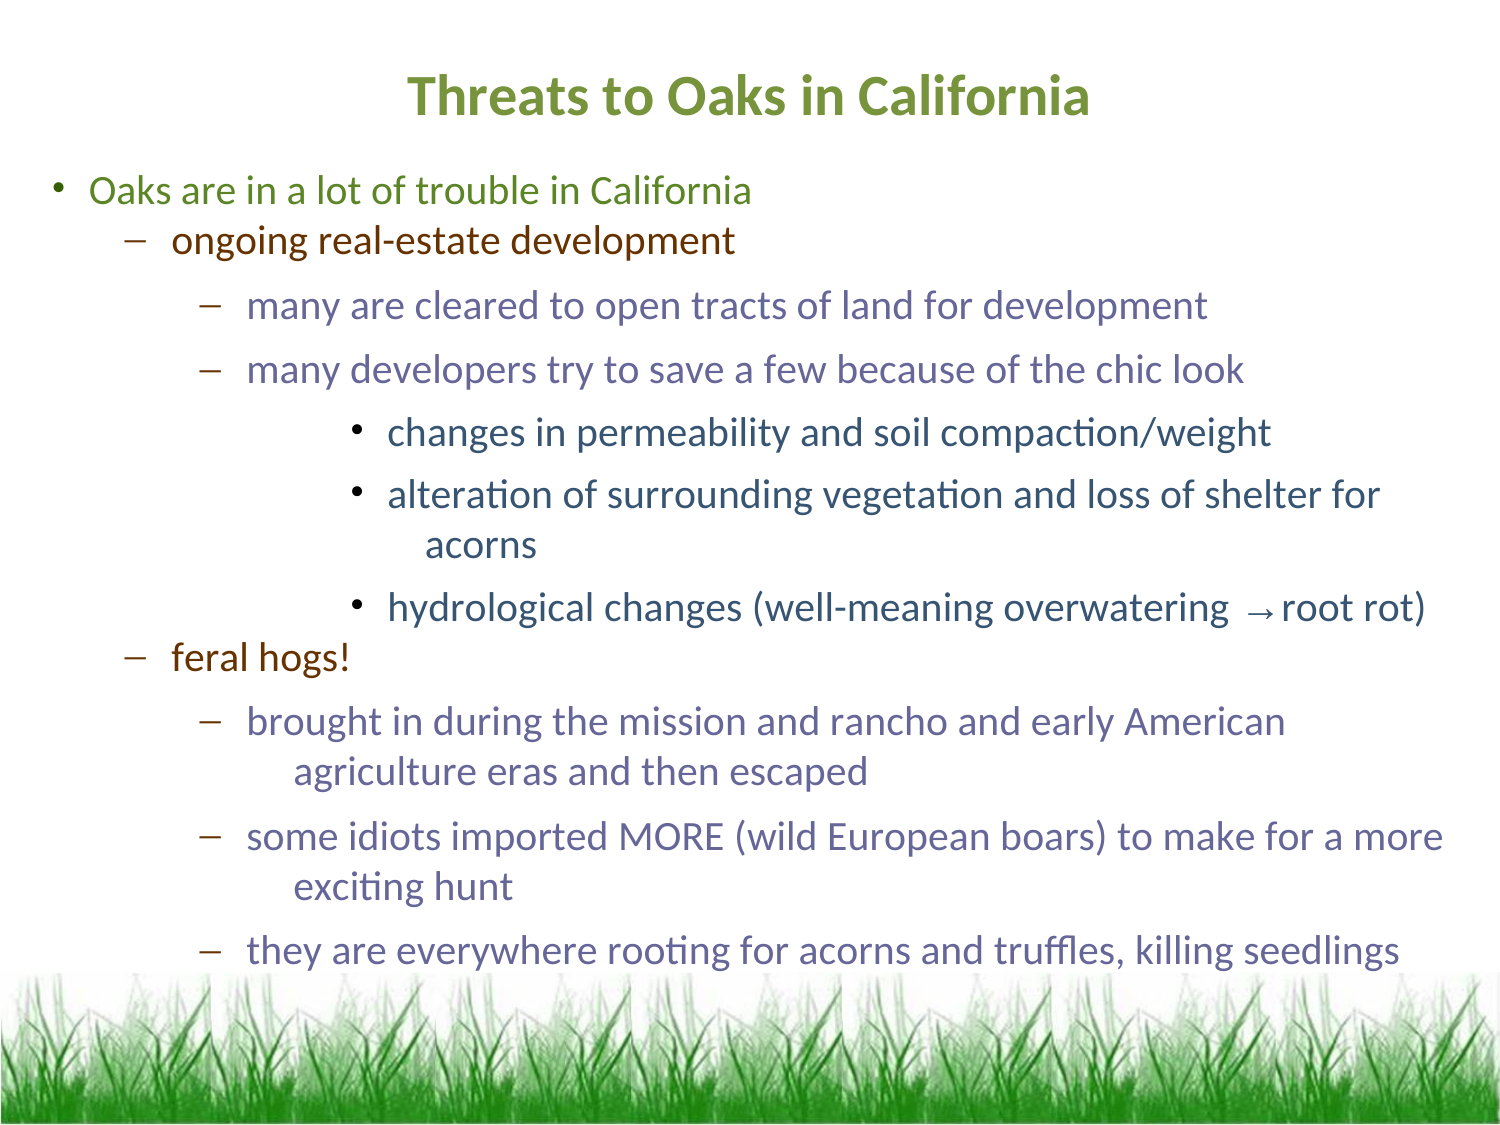

# Threats to Oaks in California
Oaks are in a lot of trouble in California
ongoing real-estate development
many are cleared to open tracts of land for development
many developers try to save a few because of the chic look
changes in permeability and soil compaction/weight
alteration of surrounding vegetation and loss of shelter for acorns
hydrological changes (well-meaning overwatering →root rot)
feral hogs!
brought in during the mission and rancho and early American agriculture eras and then escaped
some idiots imported MORE (wild European boars) to make for a more exciting hunt
they are everywhere rooting for acorns and truffles, killing seedlings